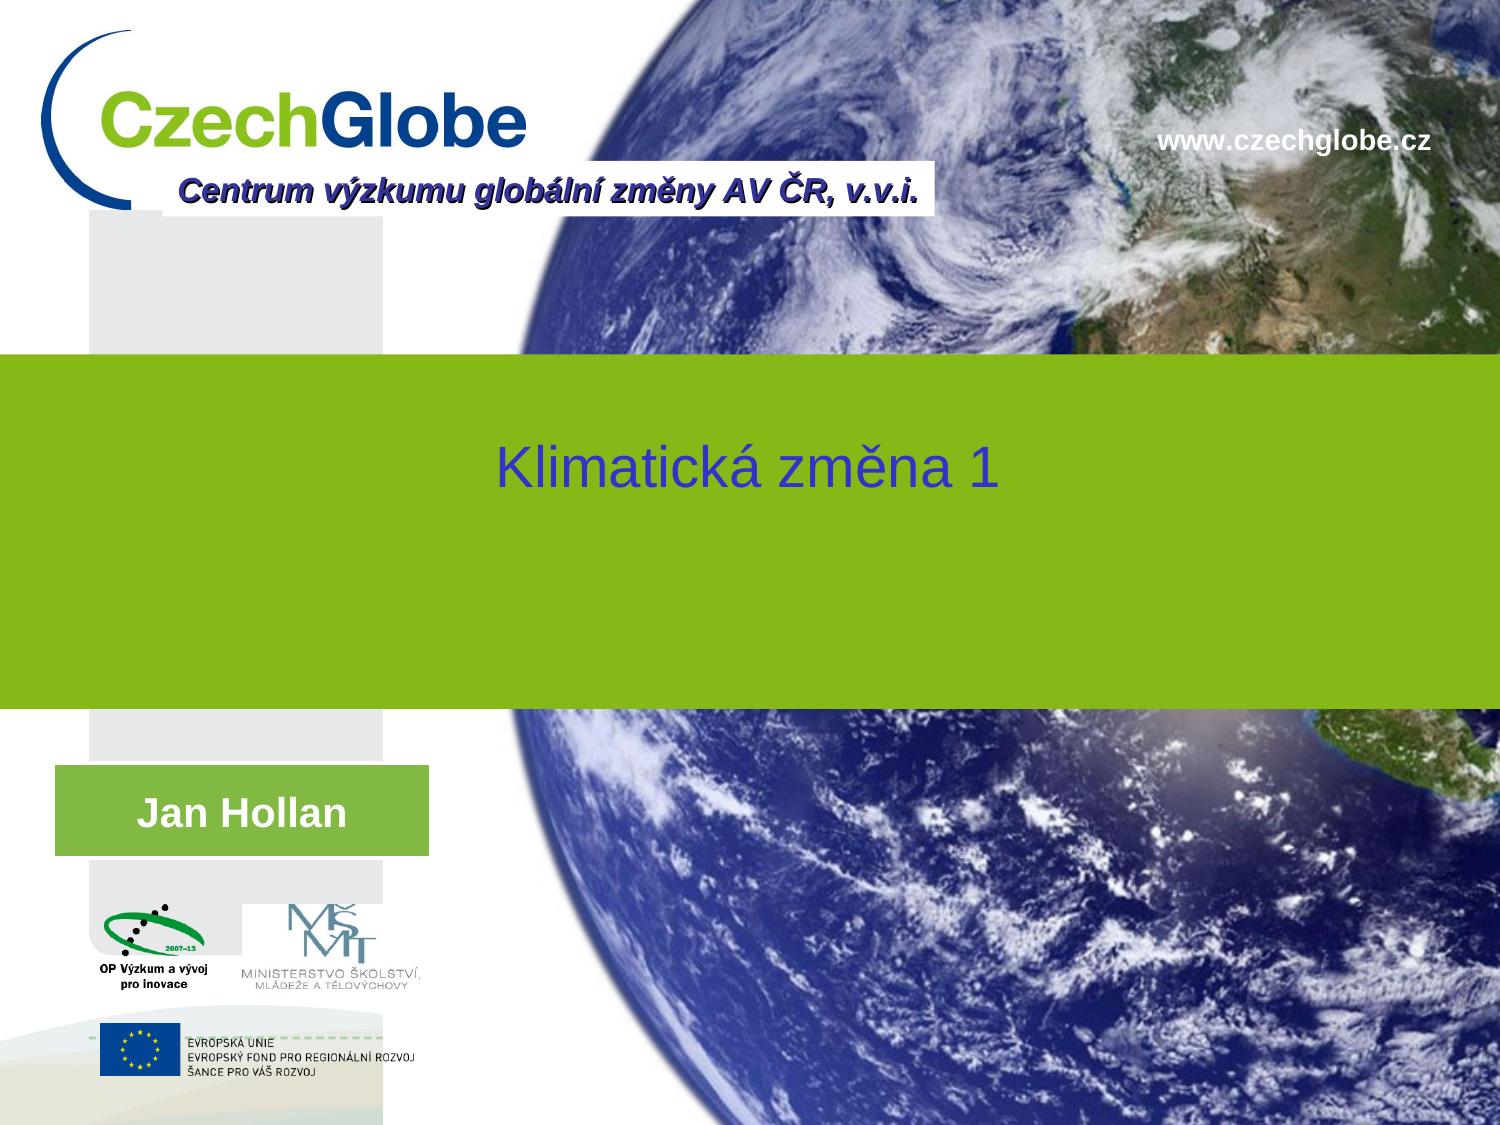

www.czechglobe.cz
Centrum výzkumu globální změny AV ČR, v.v.i.
# Klimatická změna 1
Jan Hollan